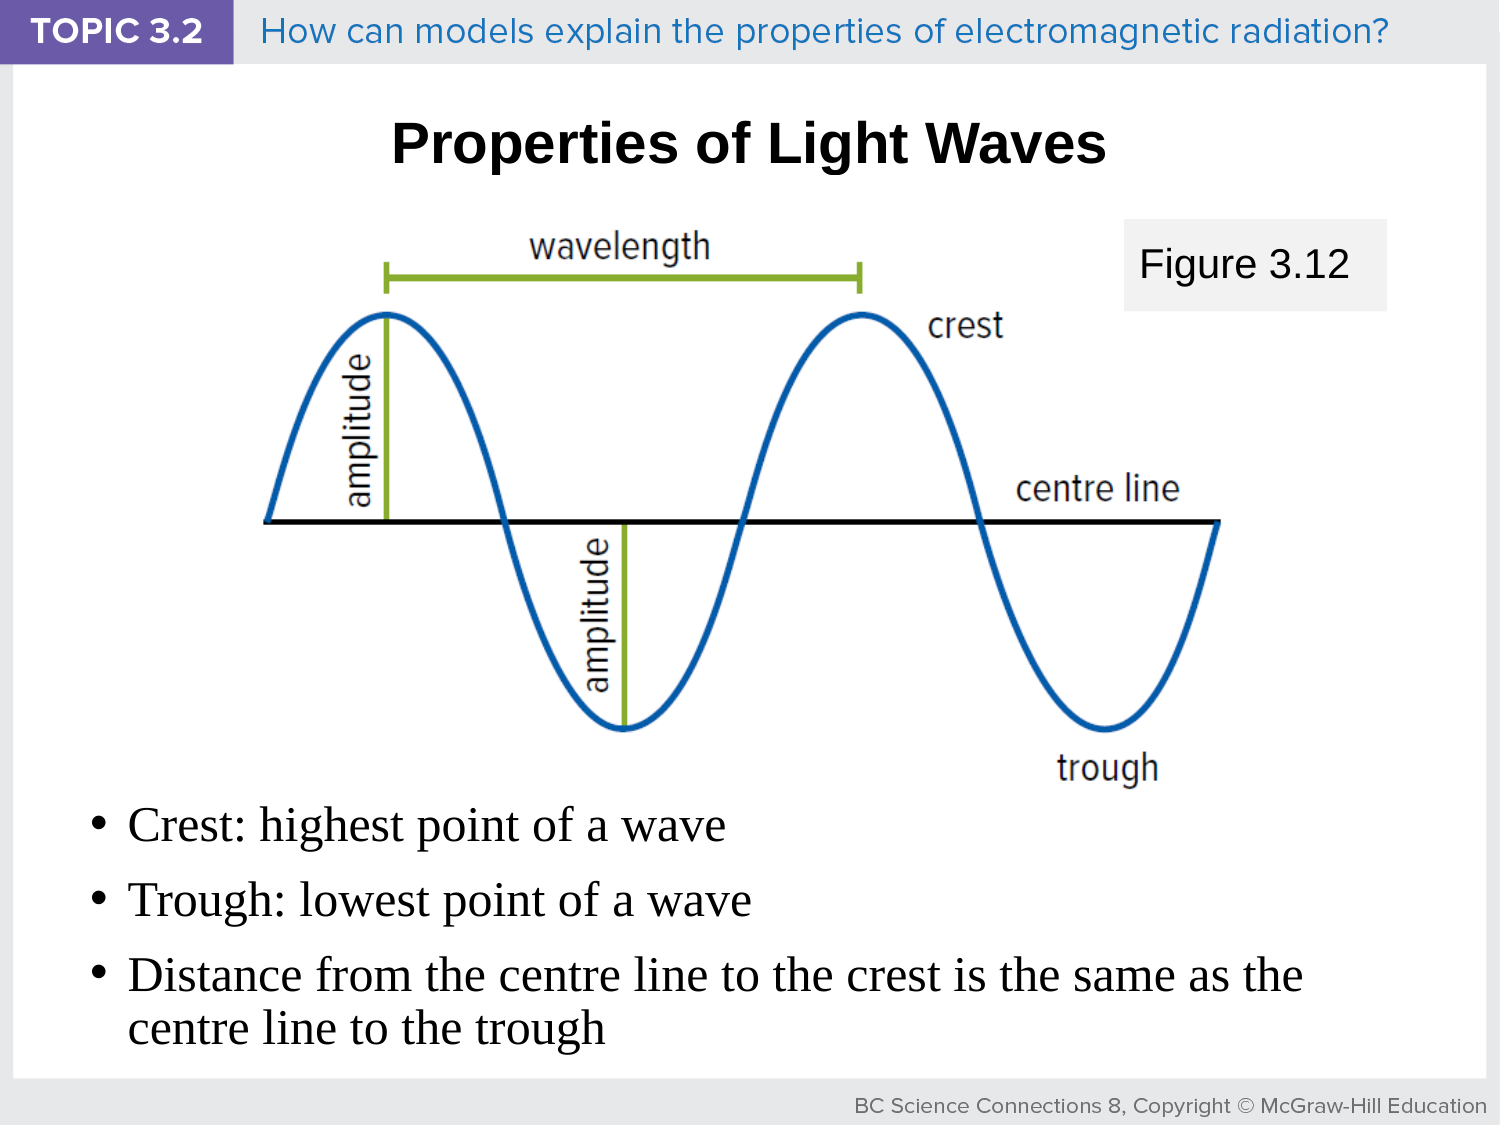

# Properties of Light Waves
Figure 3.12
Crest: highest point of a wave
Trough: lowest point of a wave
Distance from the centre line to the crest is the same as the centre line to the trough